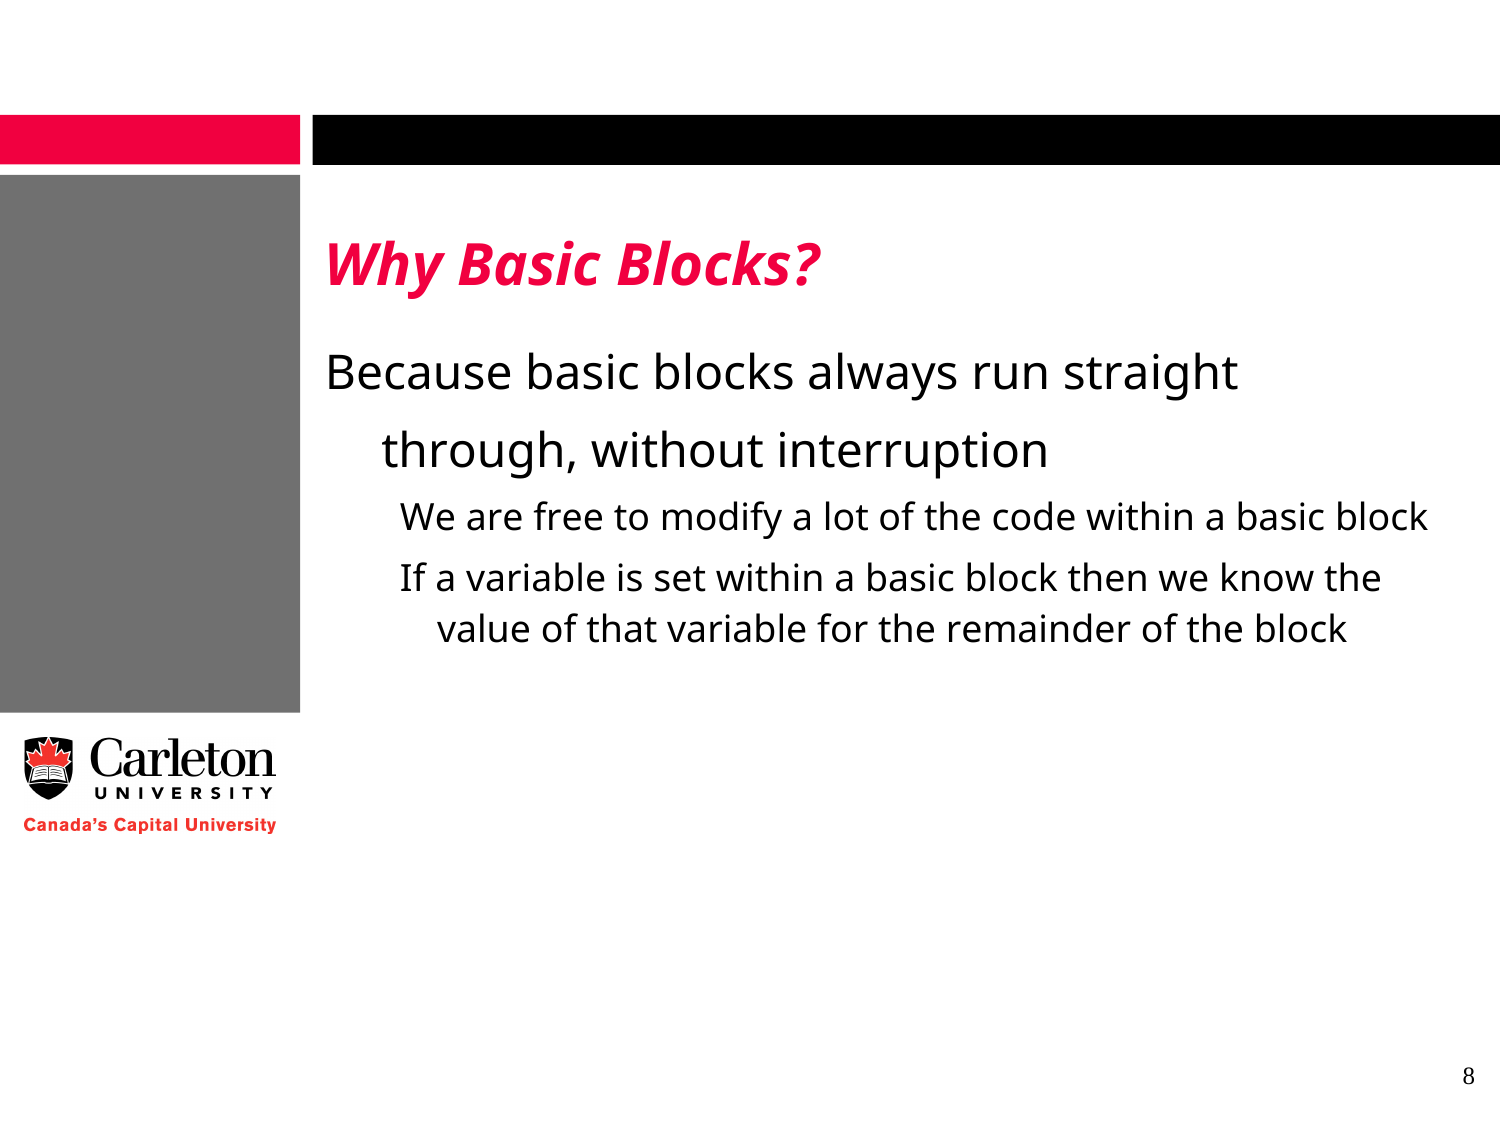

# Why Basic Blocks?
Because basic blocks always run straight through, without interruption
We are free to modify a lot of the code within a basic block
If a variable is set within a basic block then we know the value of that variable for the remainder of the block
8